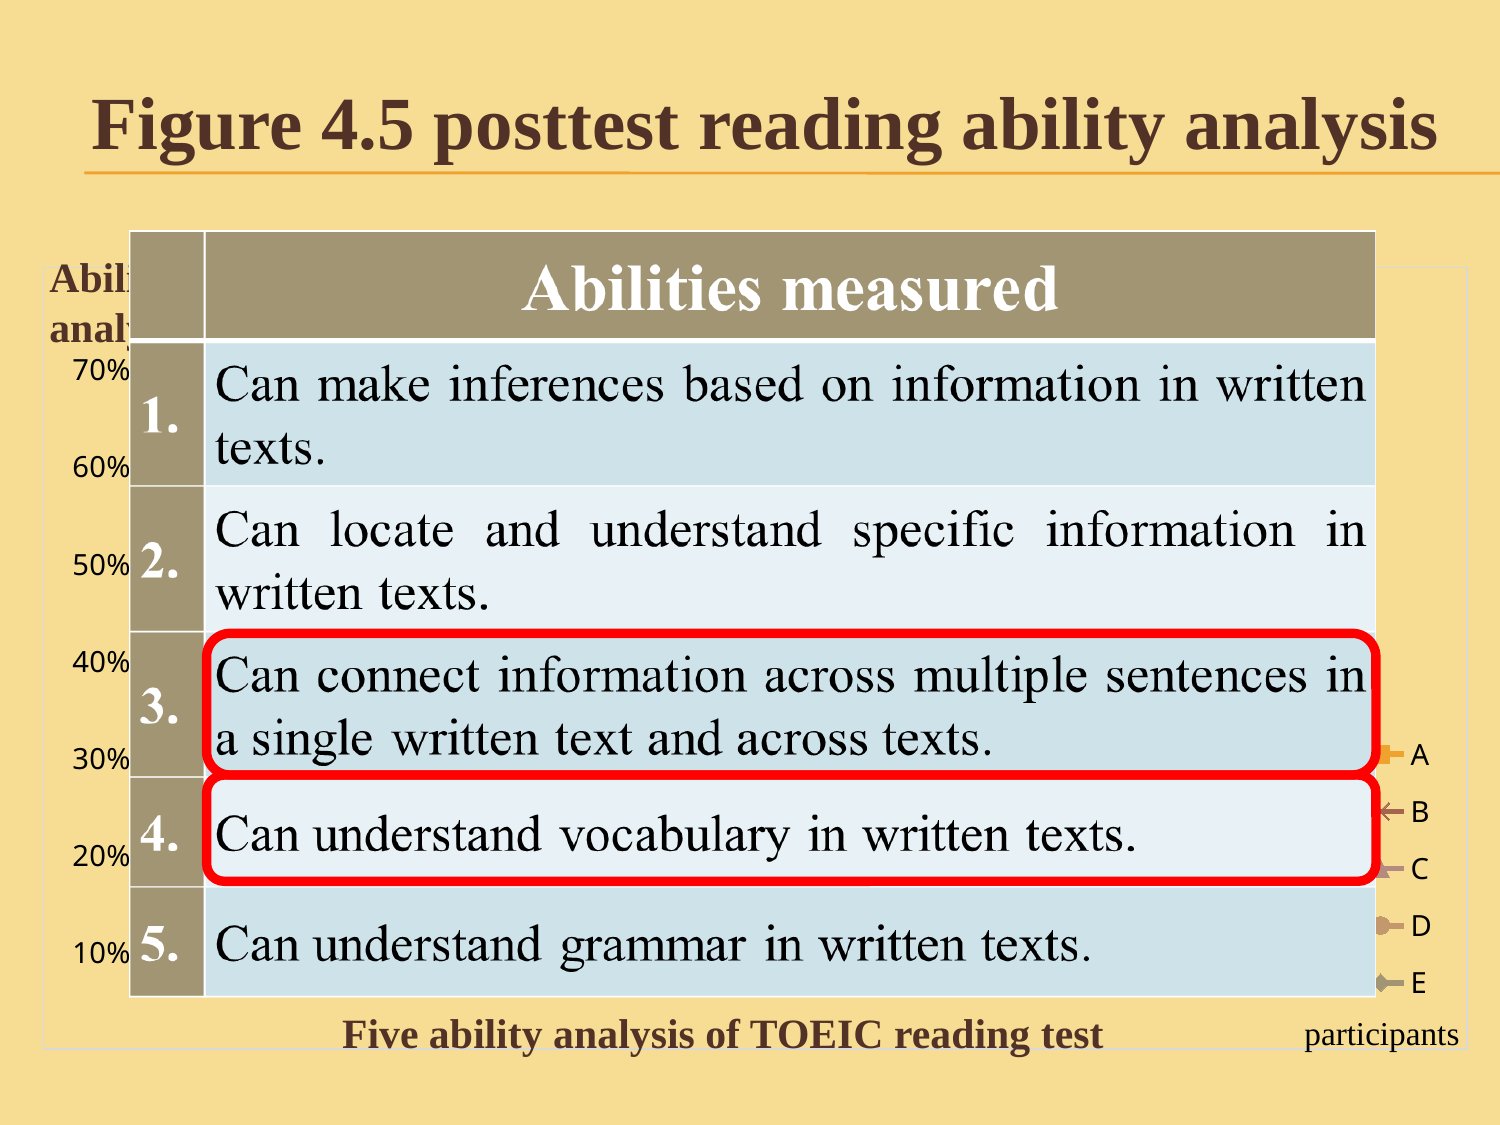

# Figure 4.5 posttest reading ability analysis
Ability analysis
### Chart: Post reading test ability analysis
| Category | A | B | C | D | E |
|---|---|---|---|---|---|
| 1 | 0.47 | 0.29 | 0.52 | 0.41 | 0.47 |
| 2 | 0.37 | 0.31 | 0.43 | 0.5 | 0.37 |
| 3 | 0.2 | 0.16 | 0.37 | 0.45 | 0.37 |
| 4 | 0.35 | 0.48 | 0.45 | 0.45 | 0.58 |
| 5 | 0.37 | 0.37 | 0.62 | 0.58 | 0.54 |
Five ability analysis of TOEIC reading test
participants